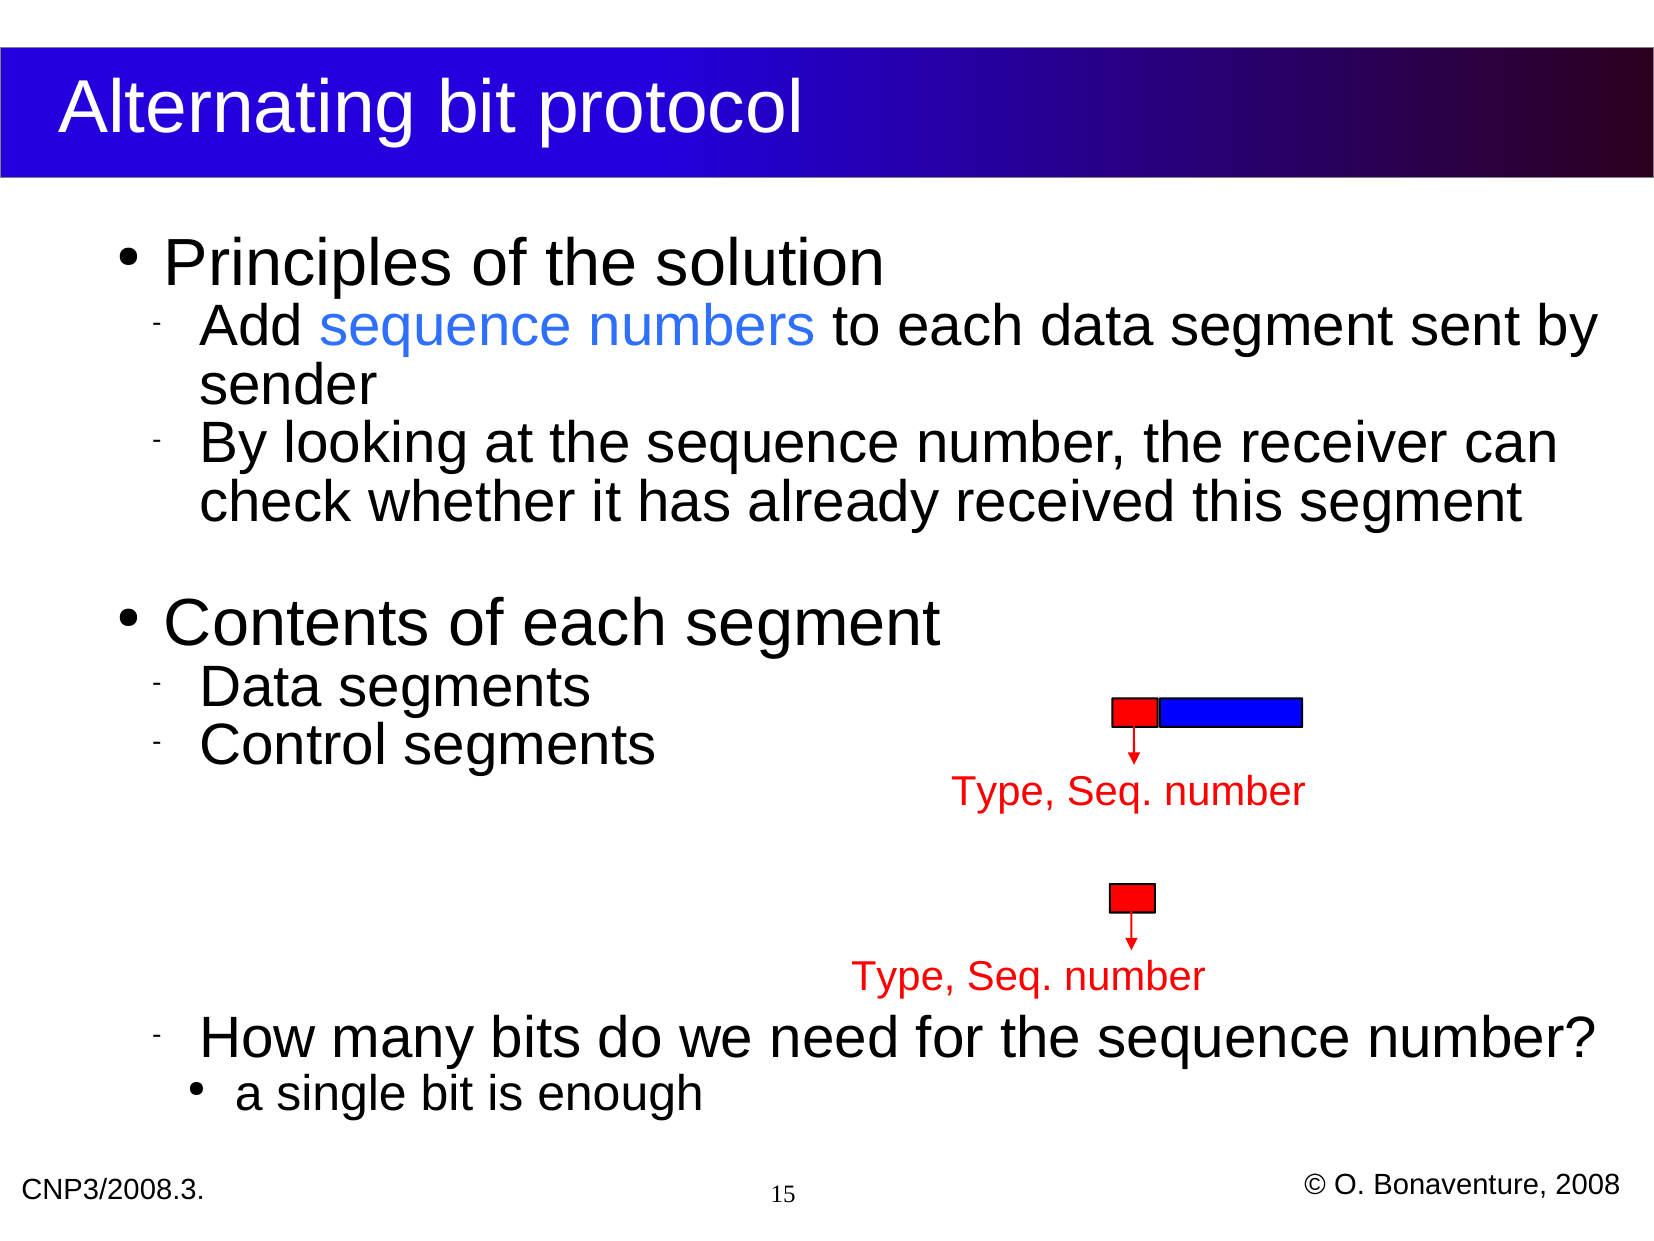

# Alternating bit protocol
Principles of the solution
Add sequence numbers to each data segment sent by sender
By looking at the sequence number, the receiver can check whether it has already received this segment
Contents of each segment
Data segments
Control segments
How many bits do we need for the sequence number?
a single bit is enough
Type, Seq. number
Type, Seq. number
© O. Bonaventure, 2008
CNP3/2008.3.